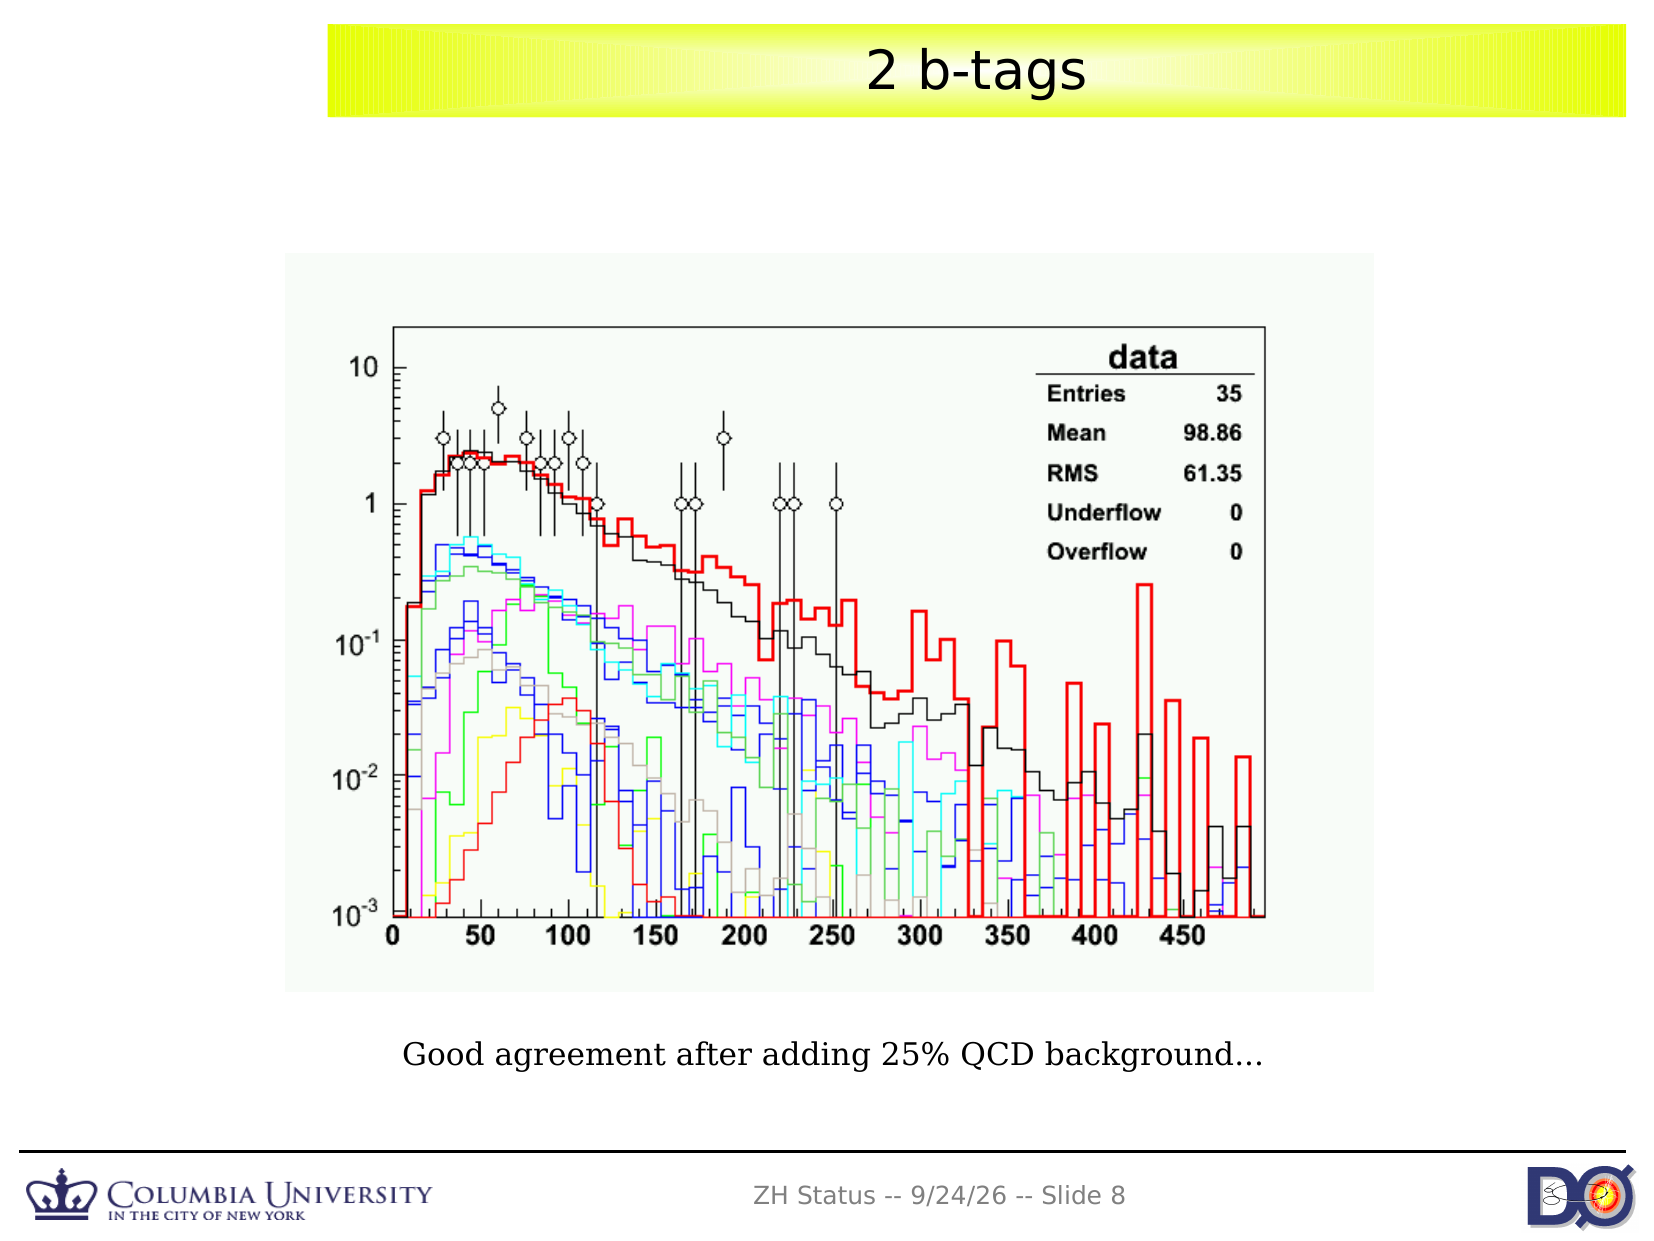

# 2 b-tags
Good agreement after adding 25% QCD background...